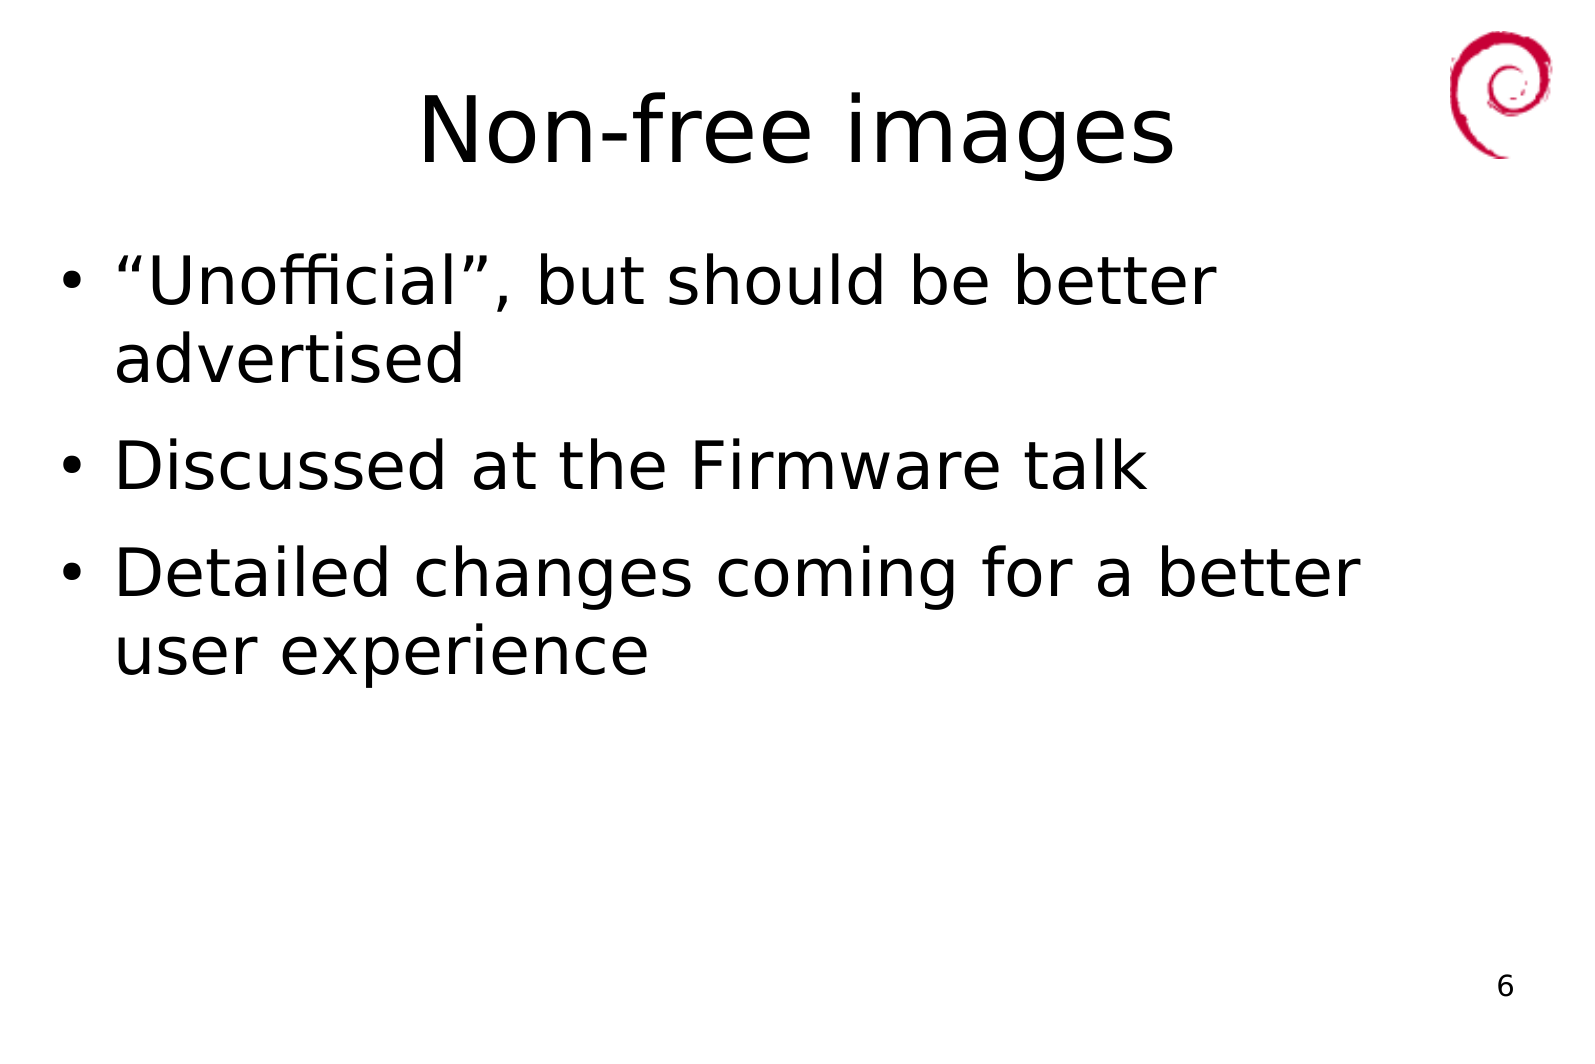

# Non-free images
“Unofficial”, but should be better advertised
Discussed at the Firmware talk
Detailed changes coming for a better user experience
6